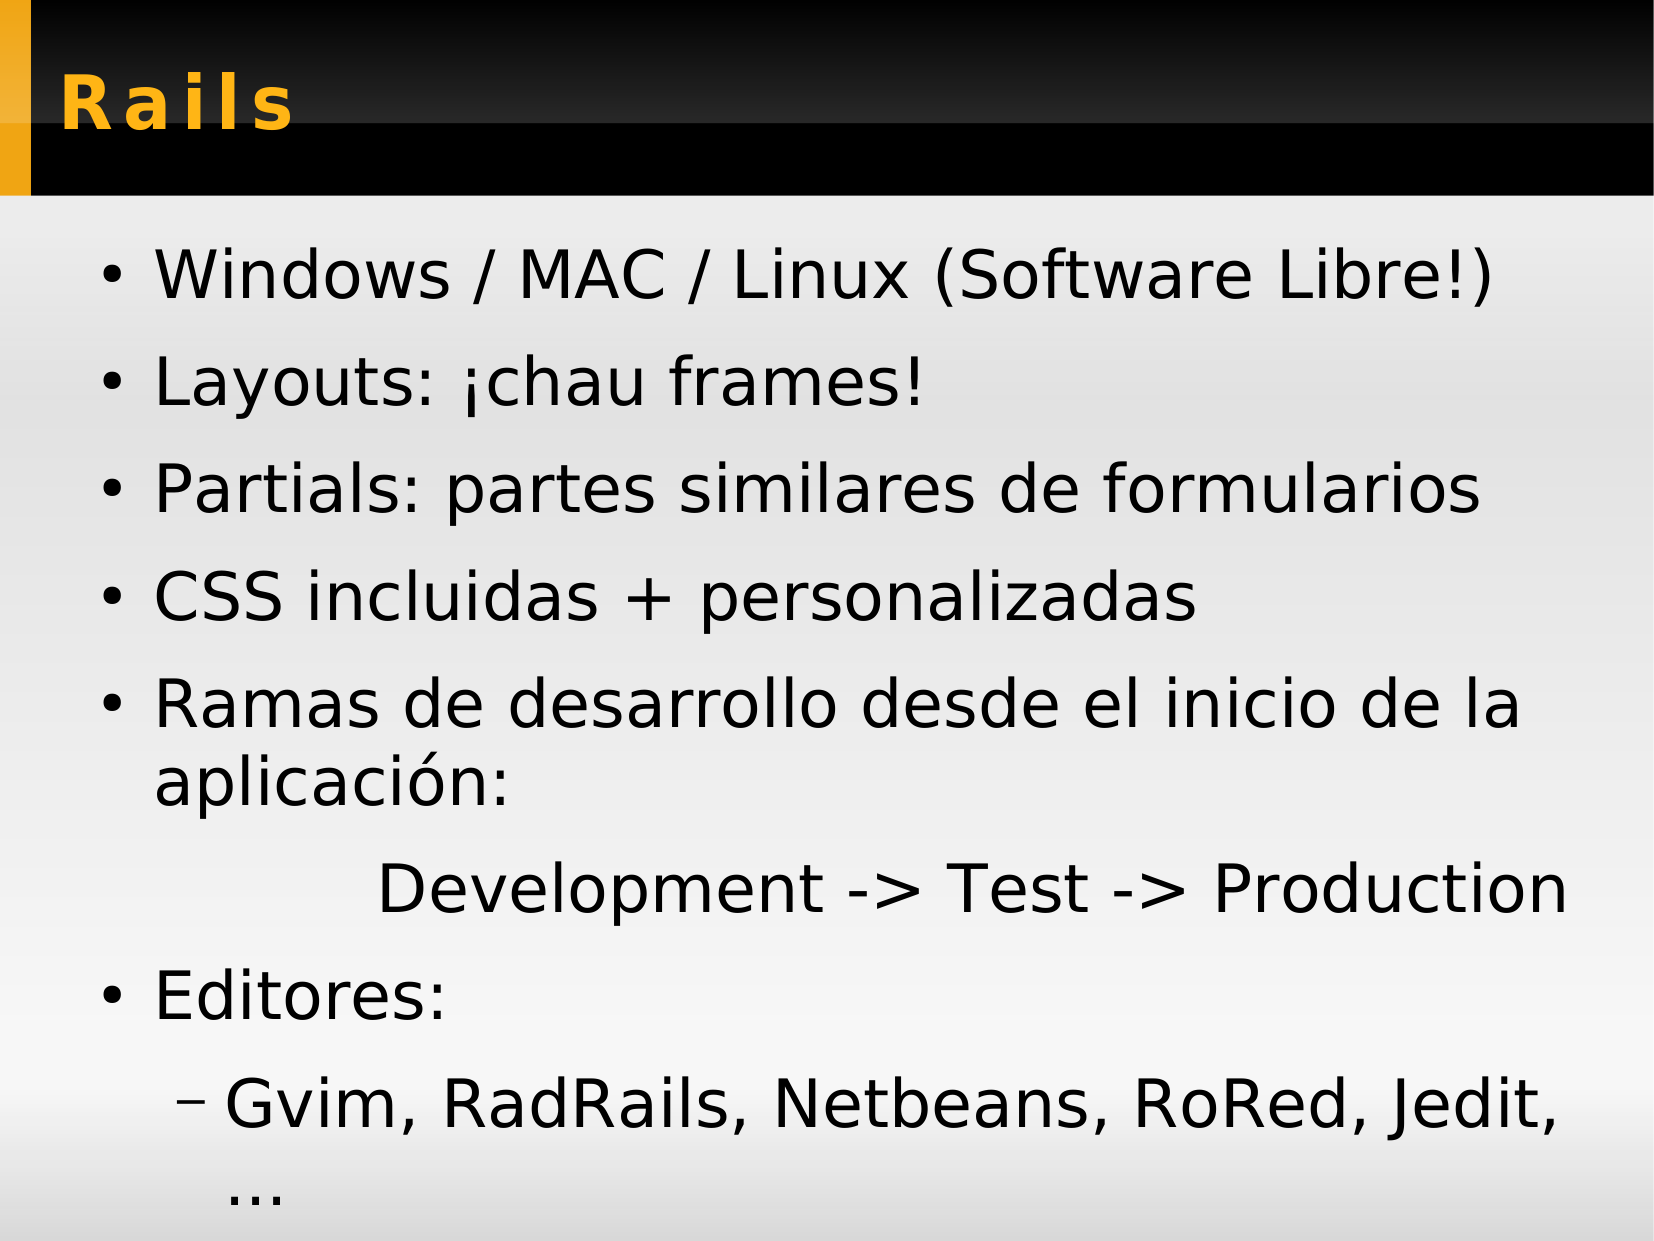

Rails
# Windows / MAC / Linux (Software Libre!)
Layouts: ¡chau frames!
Partials: partes similares de formularios
CSS incluidas + personalizadas
Ramas de desarrollo desde el inicio de la aplicación:
Development -> Test -> Production
Editores:
Gvim, RadRails, Netbeans, RoRed, Jedit, ...